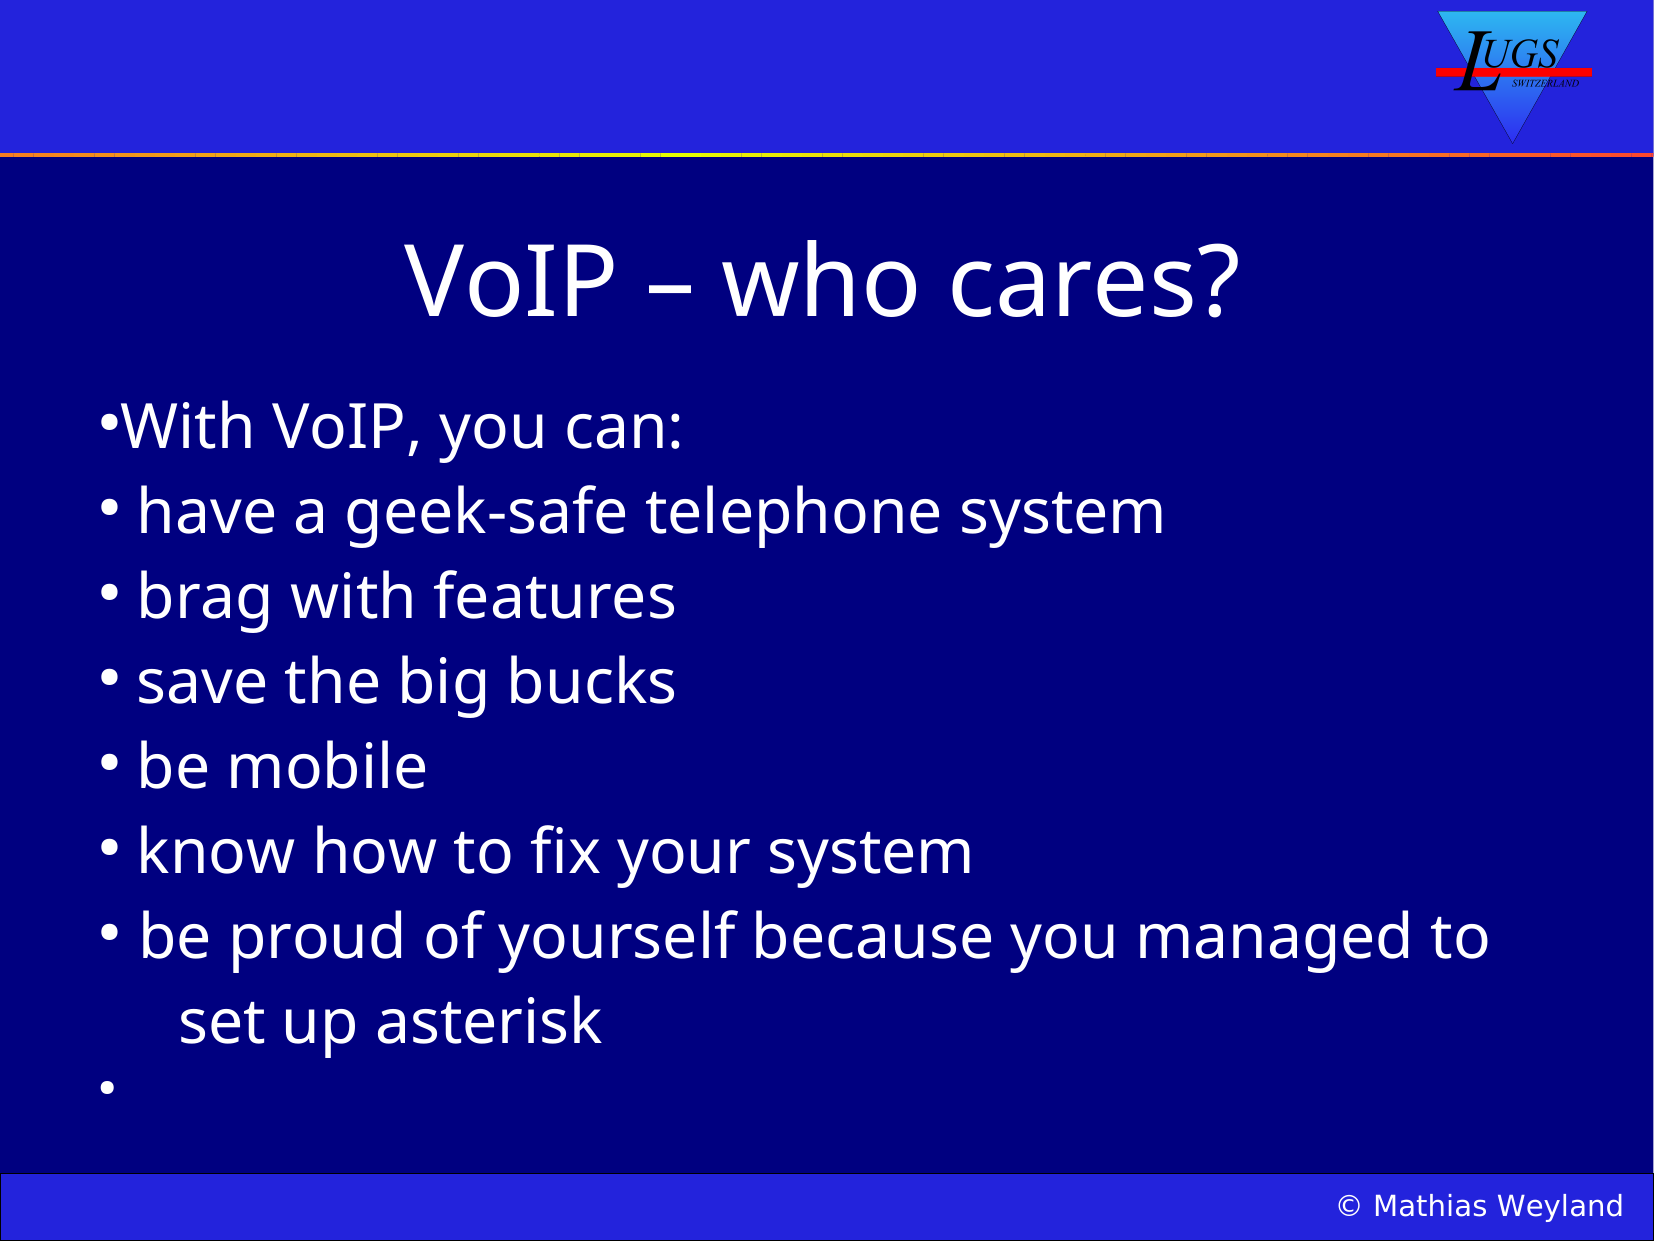

VoIP – who cares?
With VoIP, you can:
 have a geek-safe telephone system
 brag with features
 save the big bucks
 be mobile
 know how to fix your system
be proud of yourself because you managed to set up asterisk
© Mathias Weyland